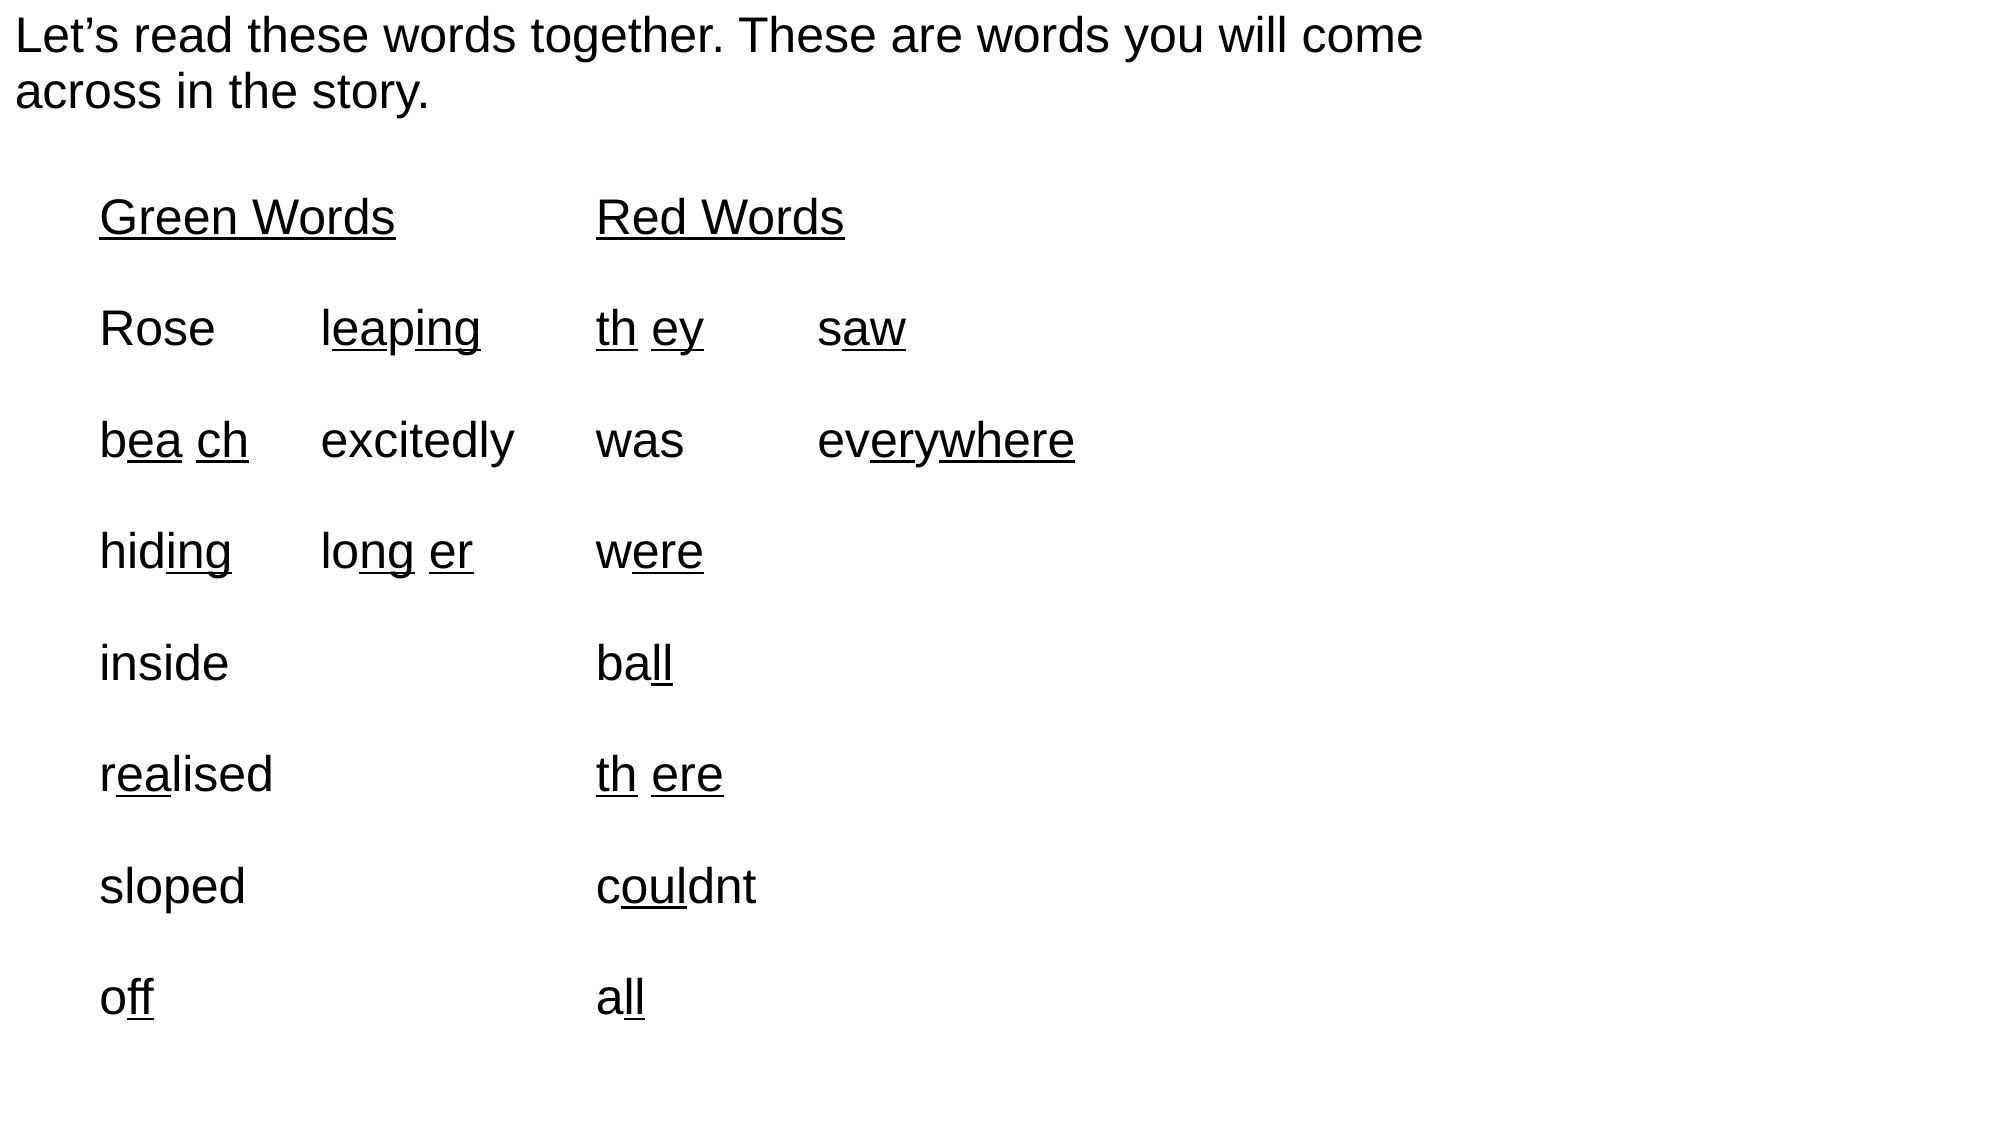

Let’s read these words together. These are words you will come across in the story.
Green Words
Rose		leaping
bea ch	excitedly
hiding		long er
inside
realised
sloped
off
Red Words
th ey		saw
was		everywhere
were
ball
th ere
couldnt
all